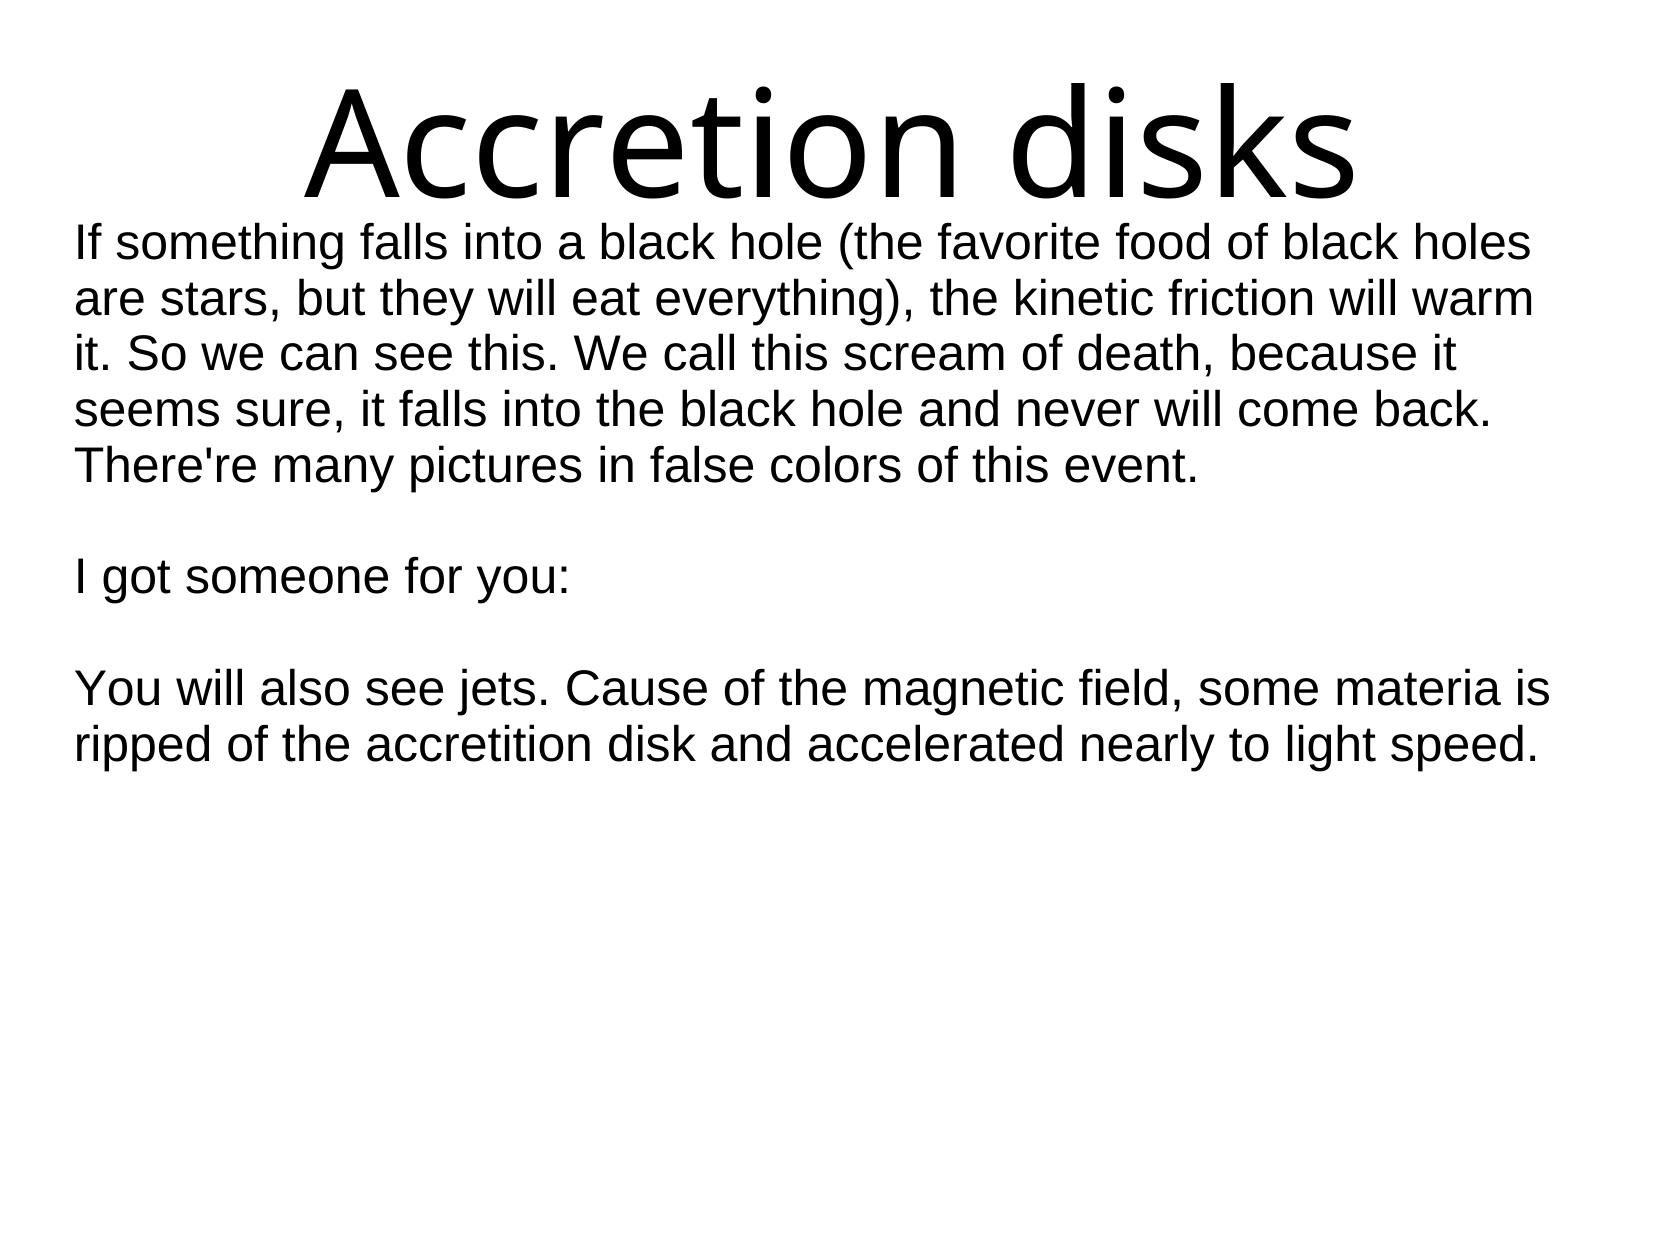

Accretion disks
If something falls into a black hole (the favorite food of black holes are stars, but they will eat everything), the kinetic friction will warm it. So we can see this. We call this scream of death, because it seems sure, it falls into the black hole and never will come back. There're many pictures in false colors of this event.
I got someone for you:
You will also see jets. Cause of the magnetic field, some materia is ripped of the accretition disk and accelerated nearly to light speed.